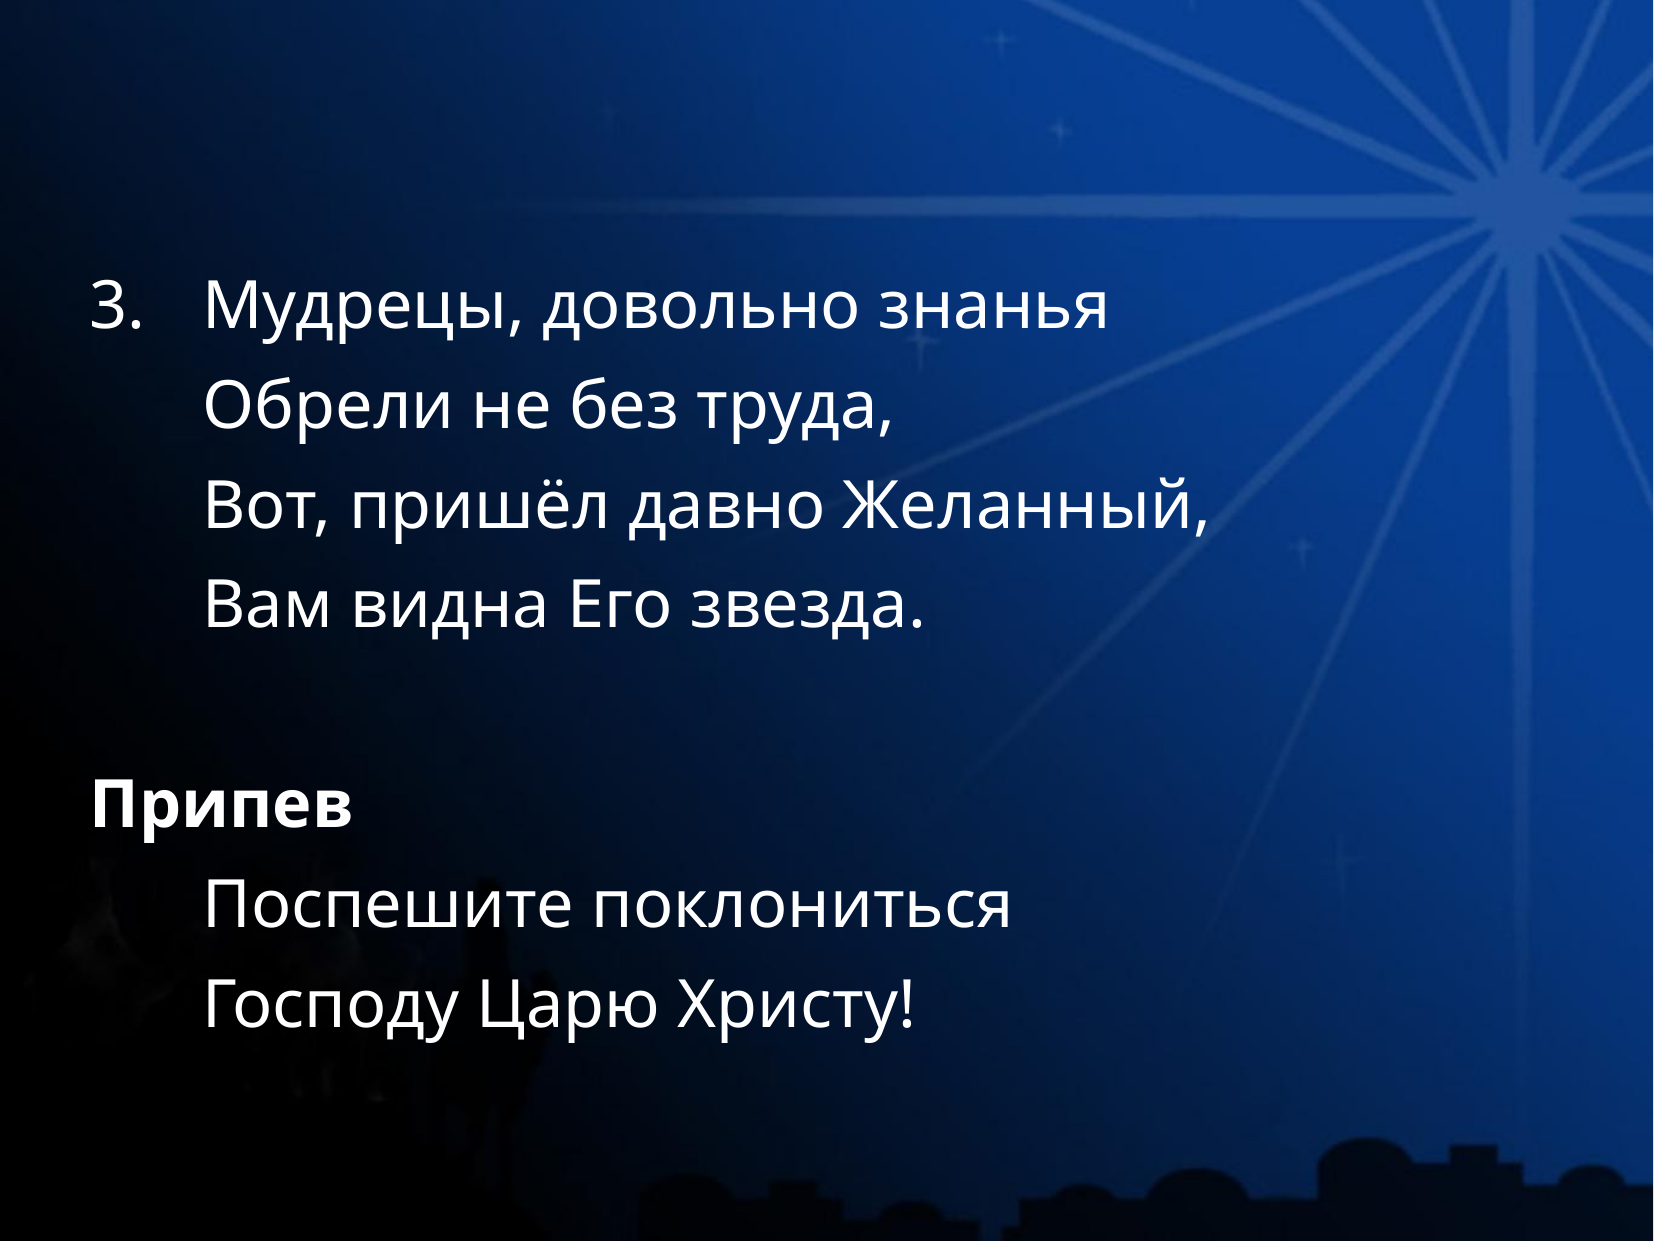

3.	Мудрецы, довольно знанья
	Обрели не без труда,
	Вот, пришёл давно Желанный,
	Вам видна Его звезда.
Припев
	Поспешите поклониться
	Господу Царю Христу!